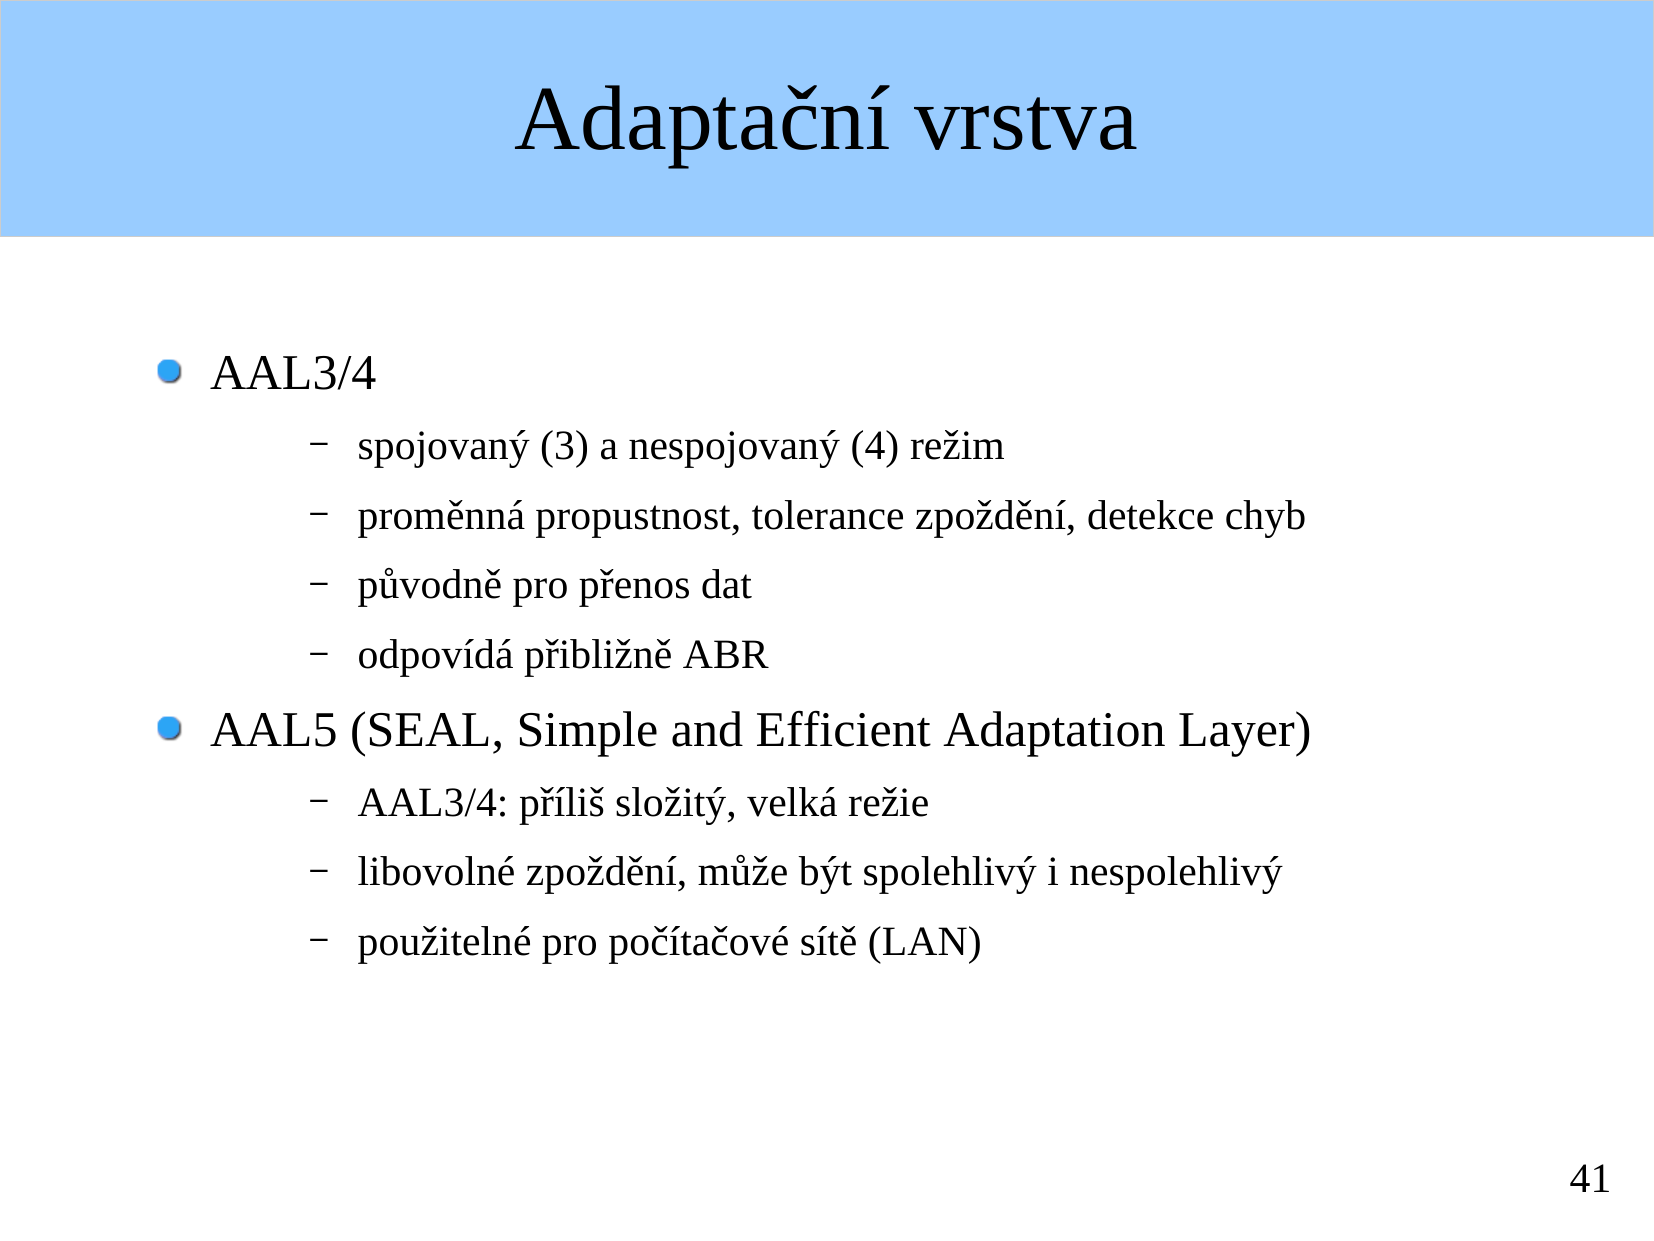

# Adaptační vrstva
AAL3/4
spojovaný (3) a nespojovaný (4) režim
proměnná propustnost, tolerance zpoždění, detekce chyb
původně pro přenos dat
odpovídá přibližně ABR
AAL5 (SEAL, Simple and Efficient Adaptation Layer)
AAL3/4: příliš složitý, velká režie
libovolné zpoždění, může být spolehlivý i nespolehlivý
použitelné pro počítačové sítě (LAN)